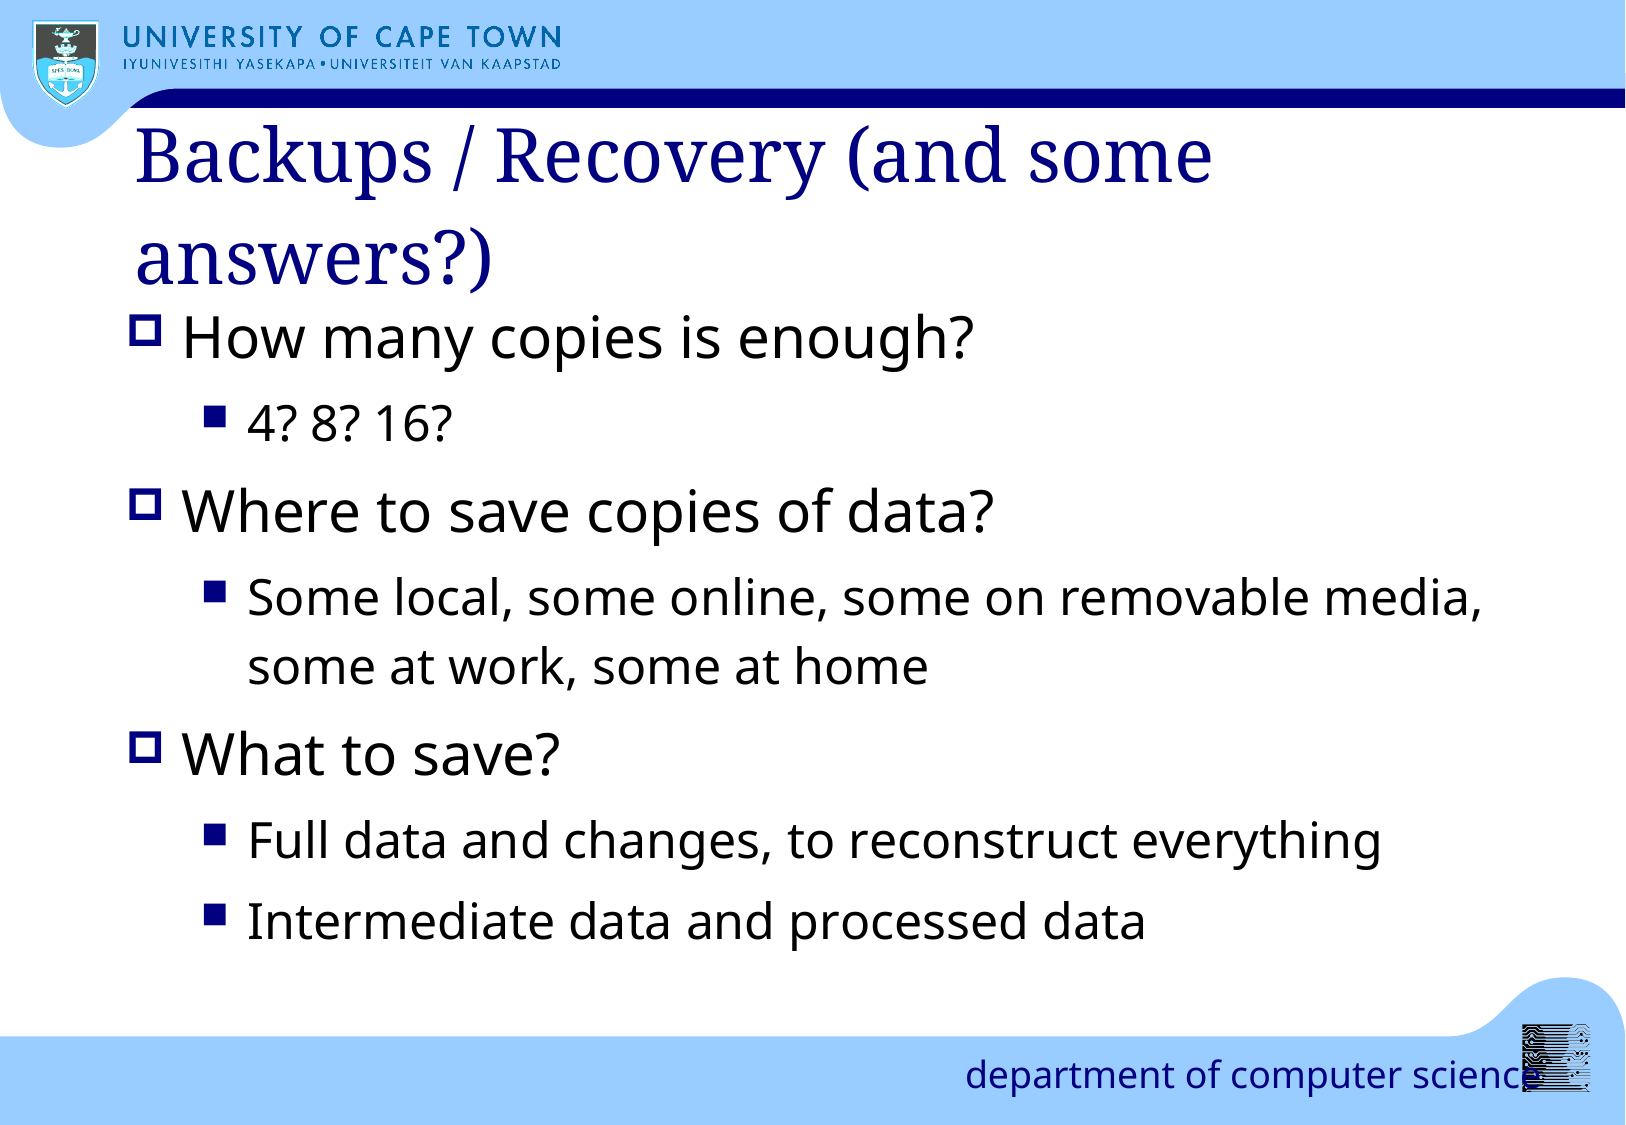

# Backups / Recovery (and some answers?)
How many copies is enough?
4? 8? 16?
Where to save copies of data?
Some local, some online, some on removable media, some at work, some at home
What to save?
Full data and changes, to reconstruct everything
Intermediate data and processed data